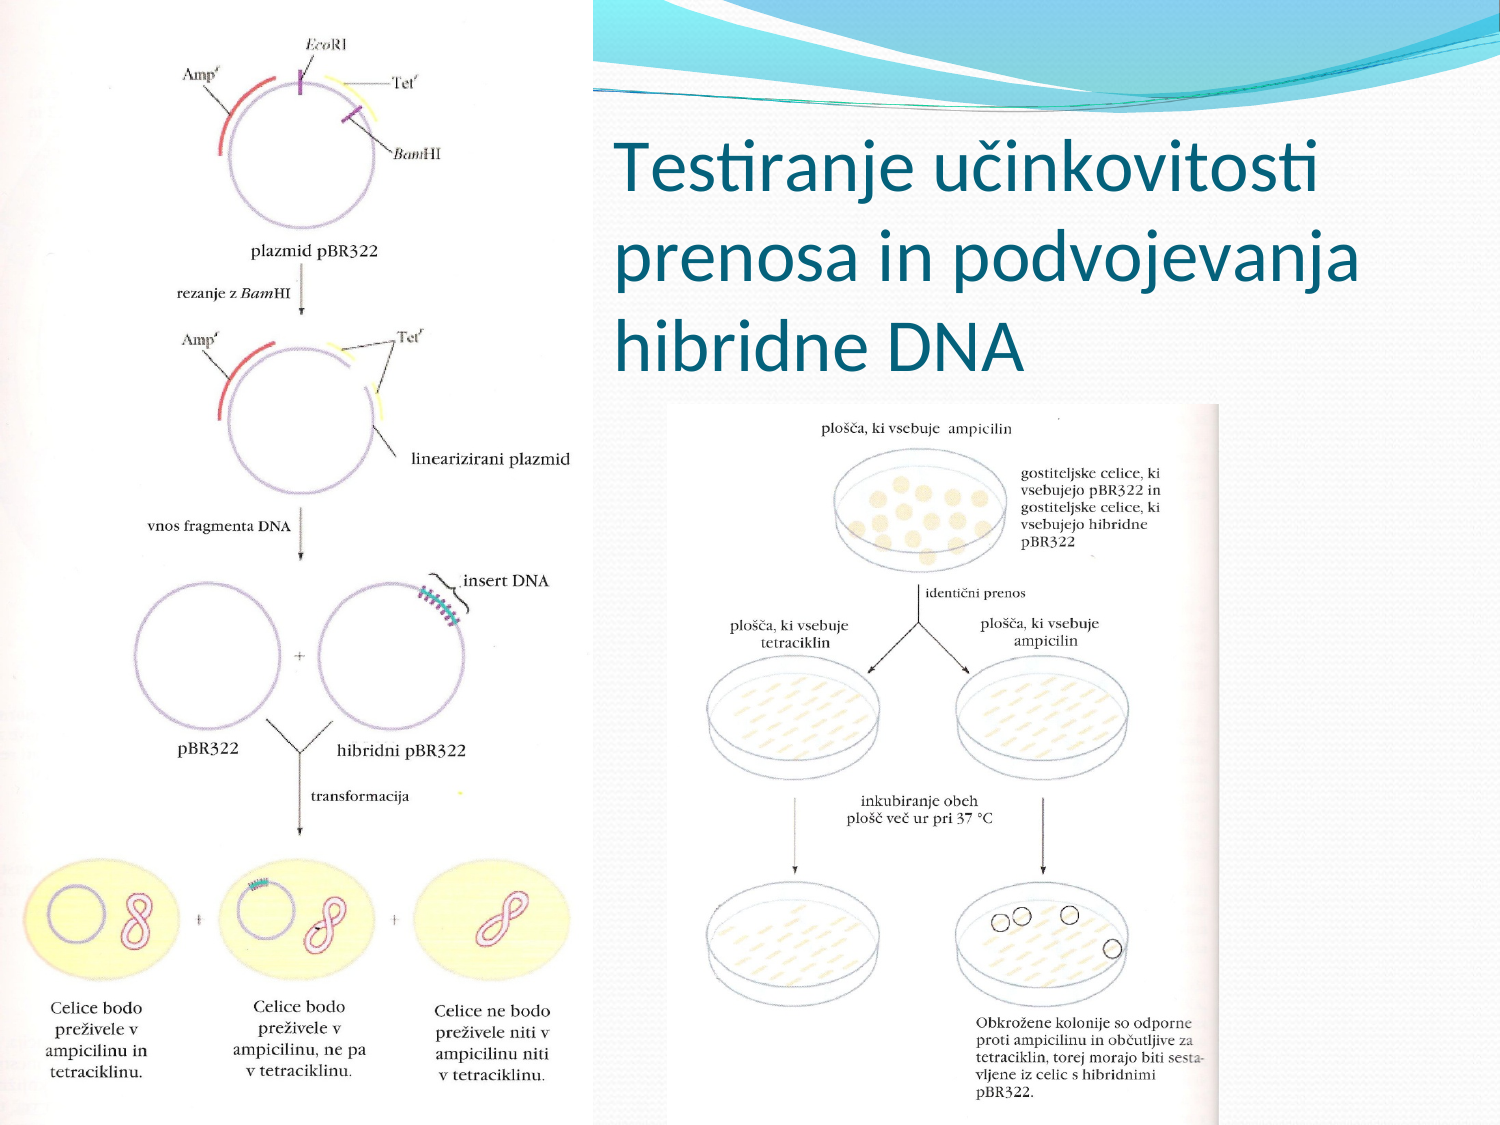

# Testiranje učinkovitosti prenosa in podvojevanja hibridne DNA